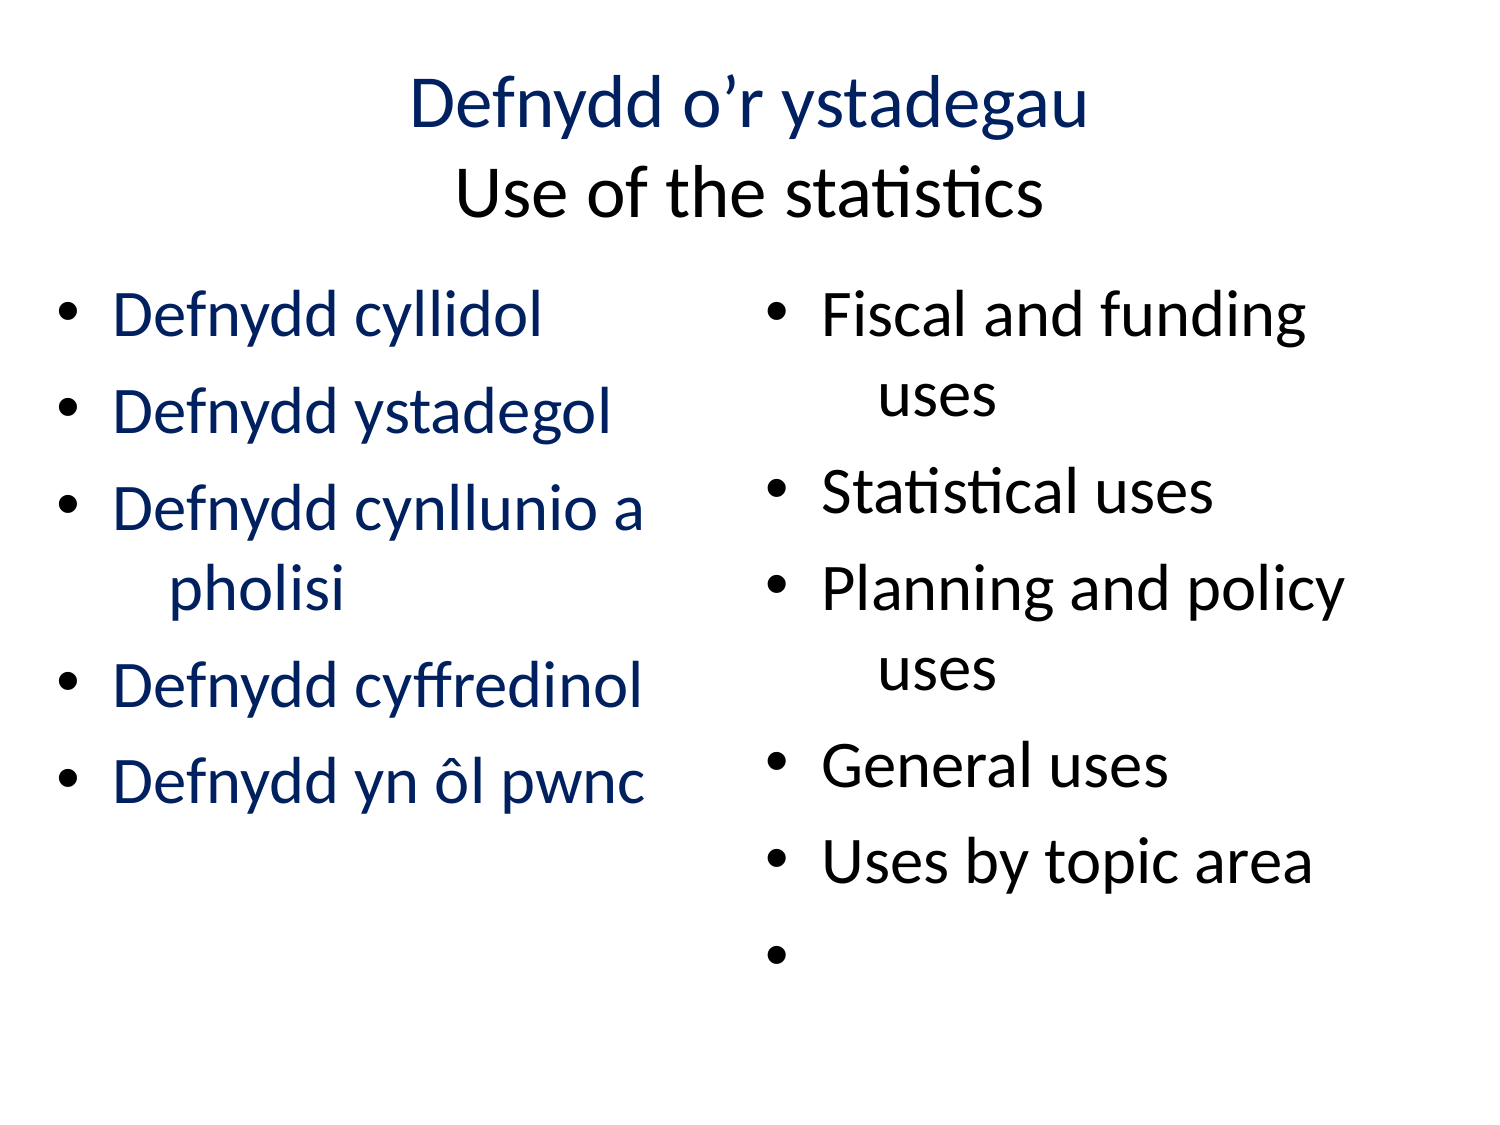

Defnydd o’r ystadegau
Use of the statistics
Defnydd cyllidol
Defnydd ystadegol
Defnydd cynllunio a pholisi
Defnydd cyffredinol
Defnydd yn ôl pwnc
# Fiscal and funding uses
Statistical uses
Planning and policy uses
General uses
Uses by topic area